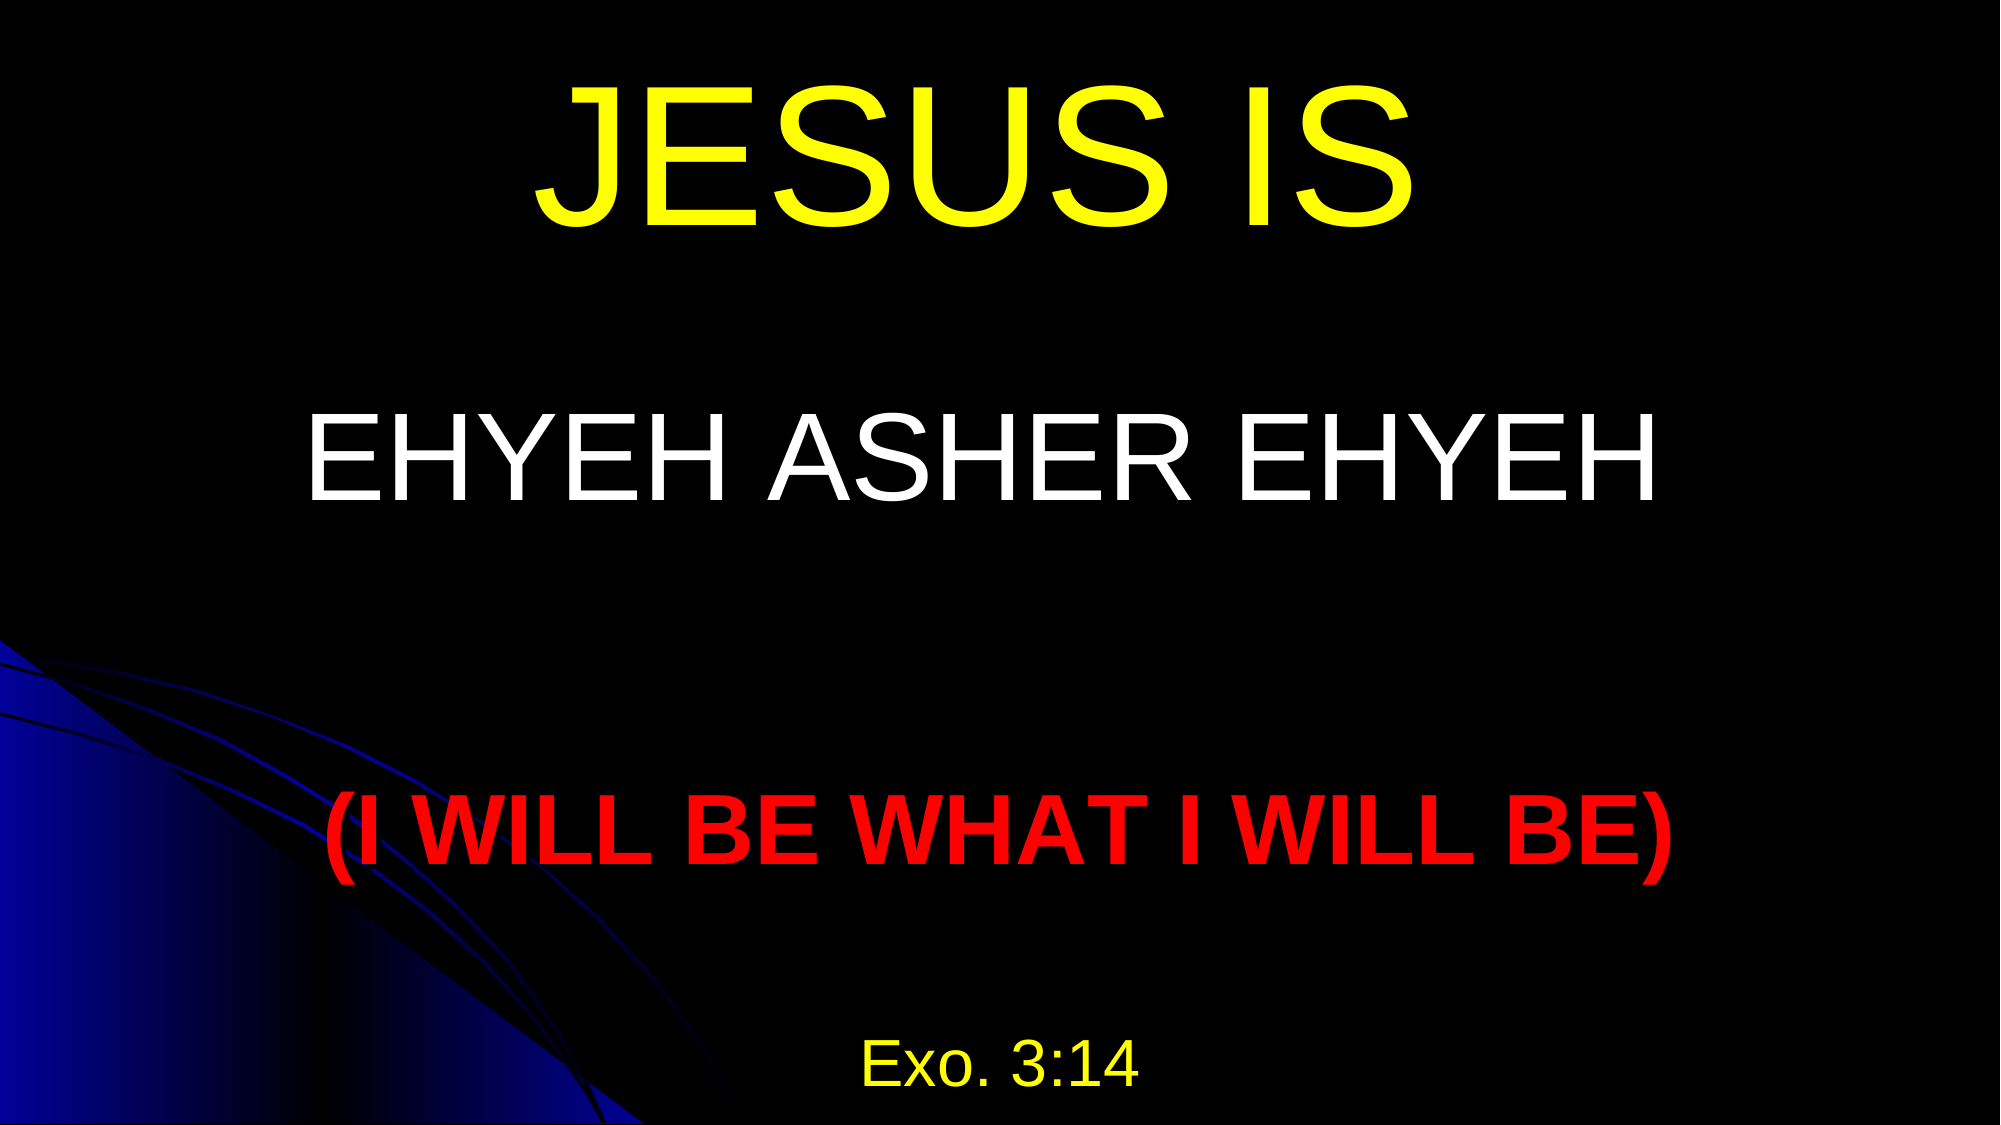

# JESUS IS EHYEH ASHER EHYEH (I WILL BE WHAT I WILL BE) Exo. 3:14